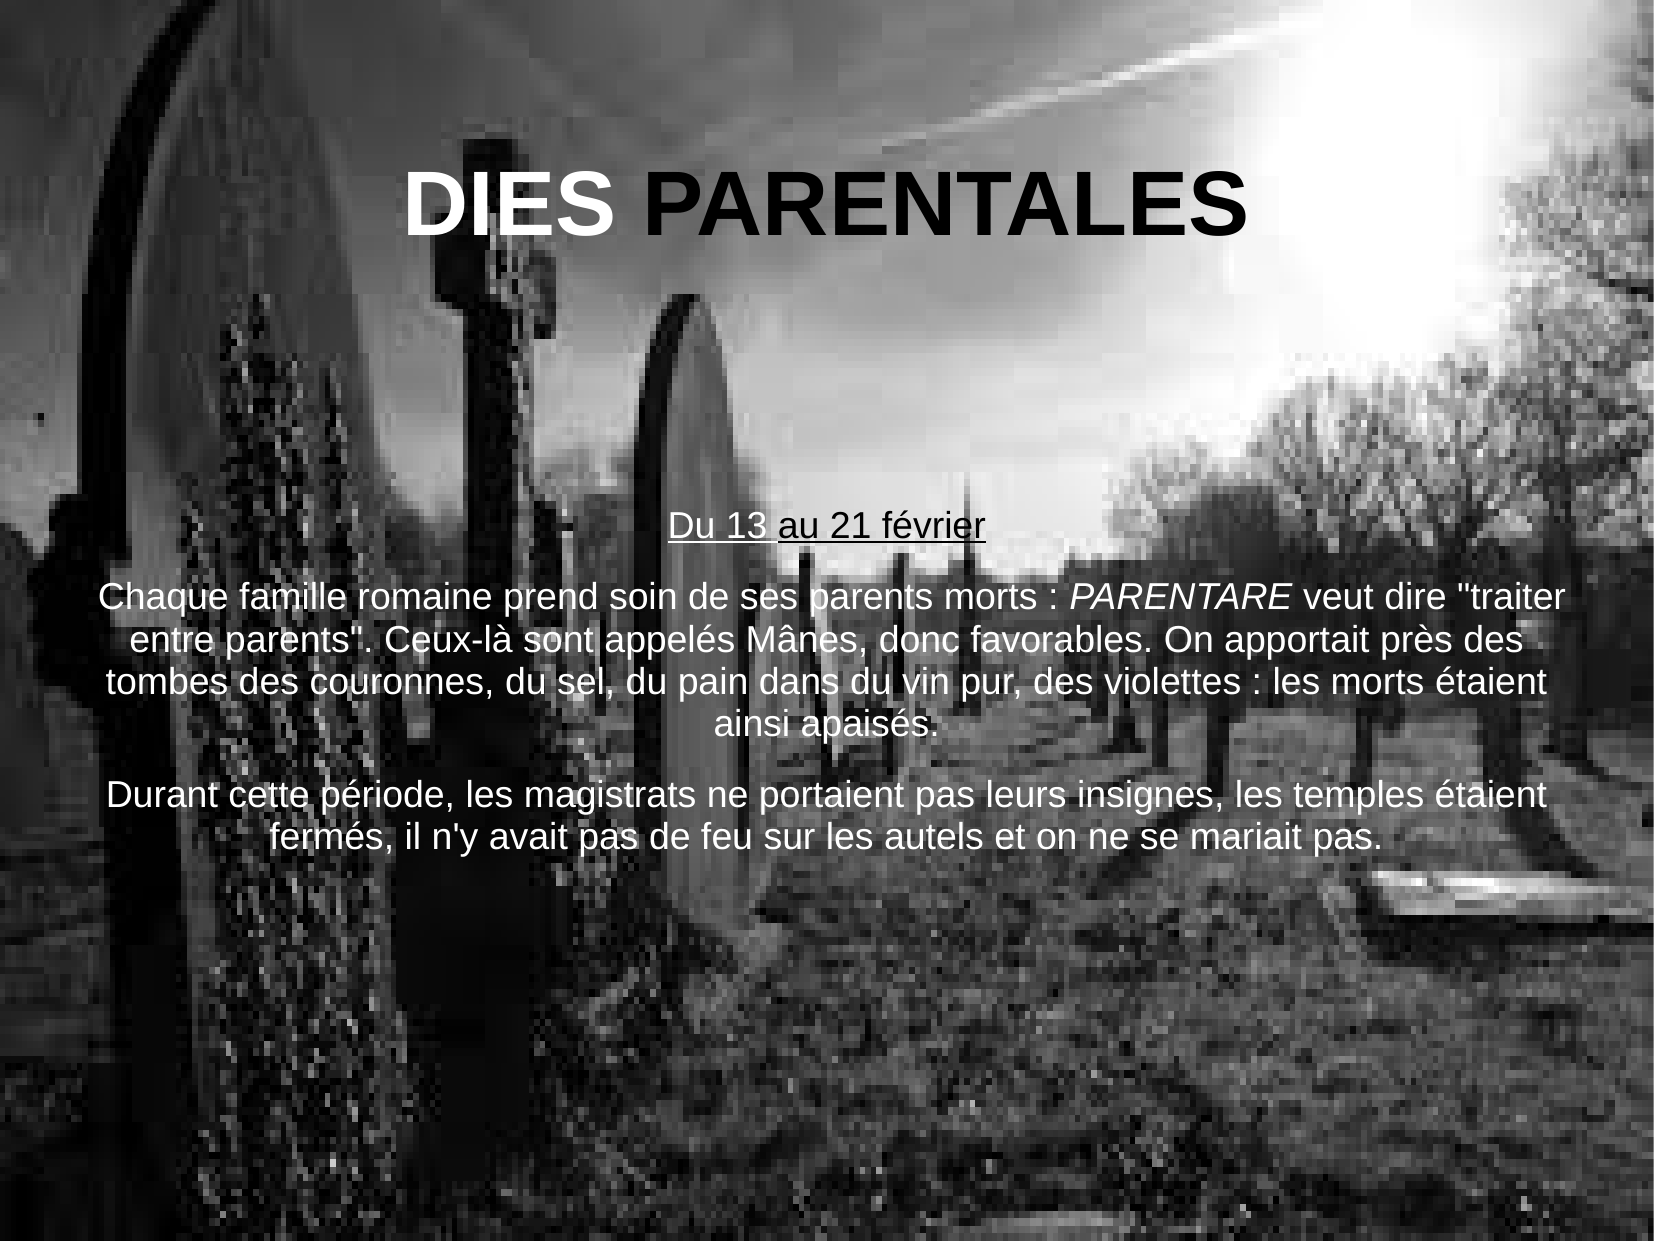

# DIES PARENTALES
Du 13 au 21 février
 Chaque famille romaine prend soin de ses parents morts : PARENTARE veut dire "traiter entre parents". Ceux-là sont appelés Mânes, donc favorables. On apportait près des tombes des couronnes, du sel, du pain dans du vin pur, des violettes : les morts étaient ainsi apaisés.
Durant cette période, les magistrats ne portaient pas leurs insignes, les temples étaient fermés, il n'y avait pas de feu sur les autels et on ne se mariait pas.